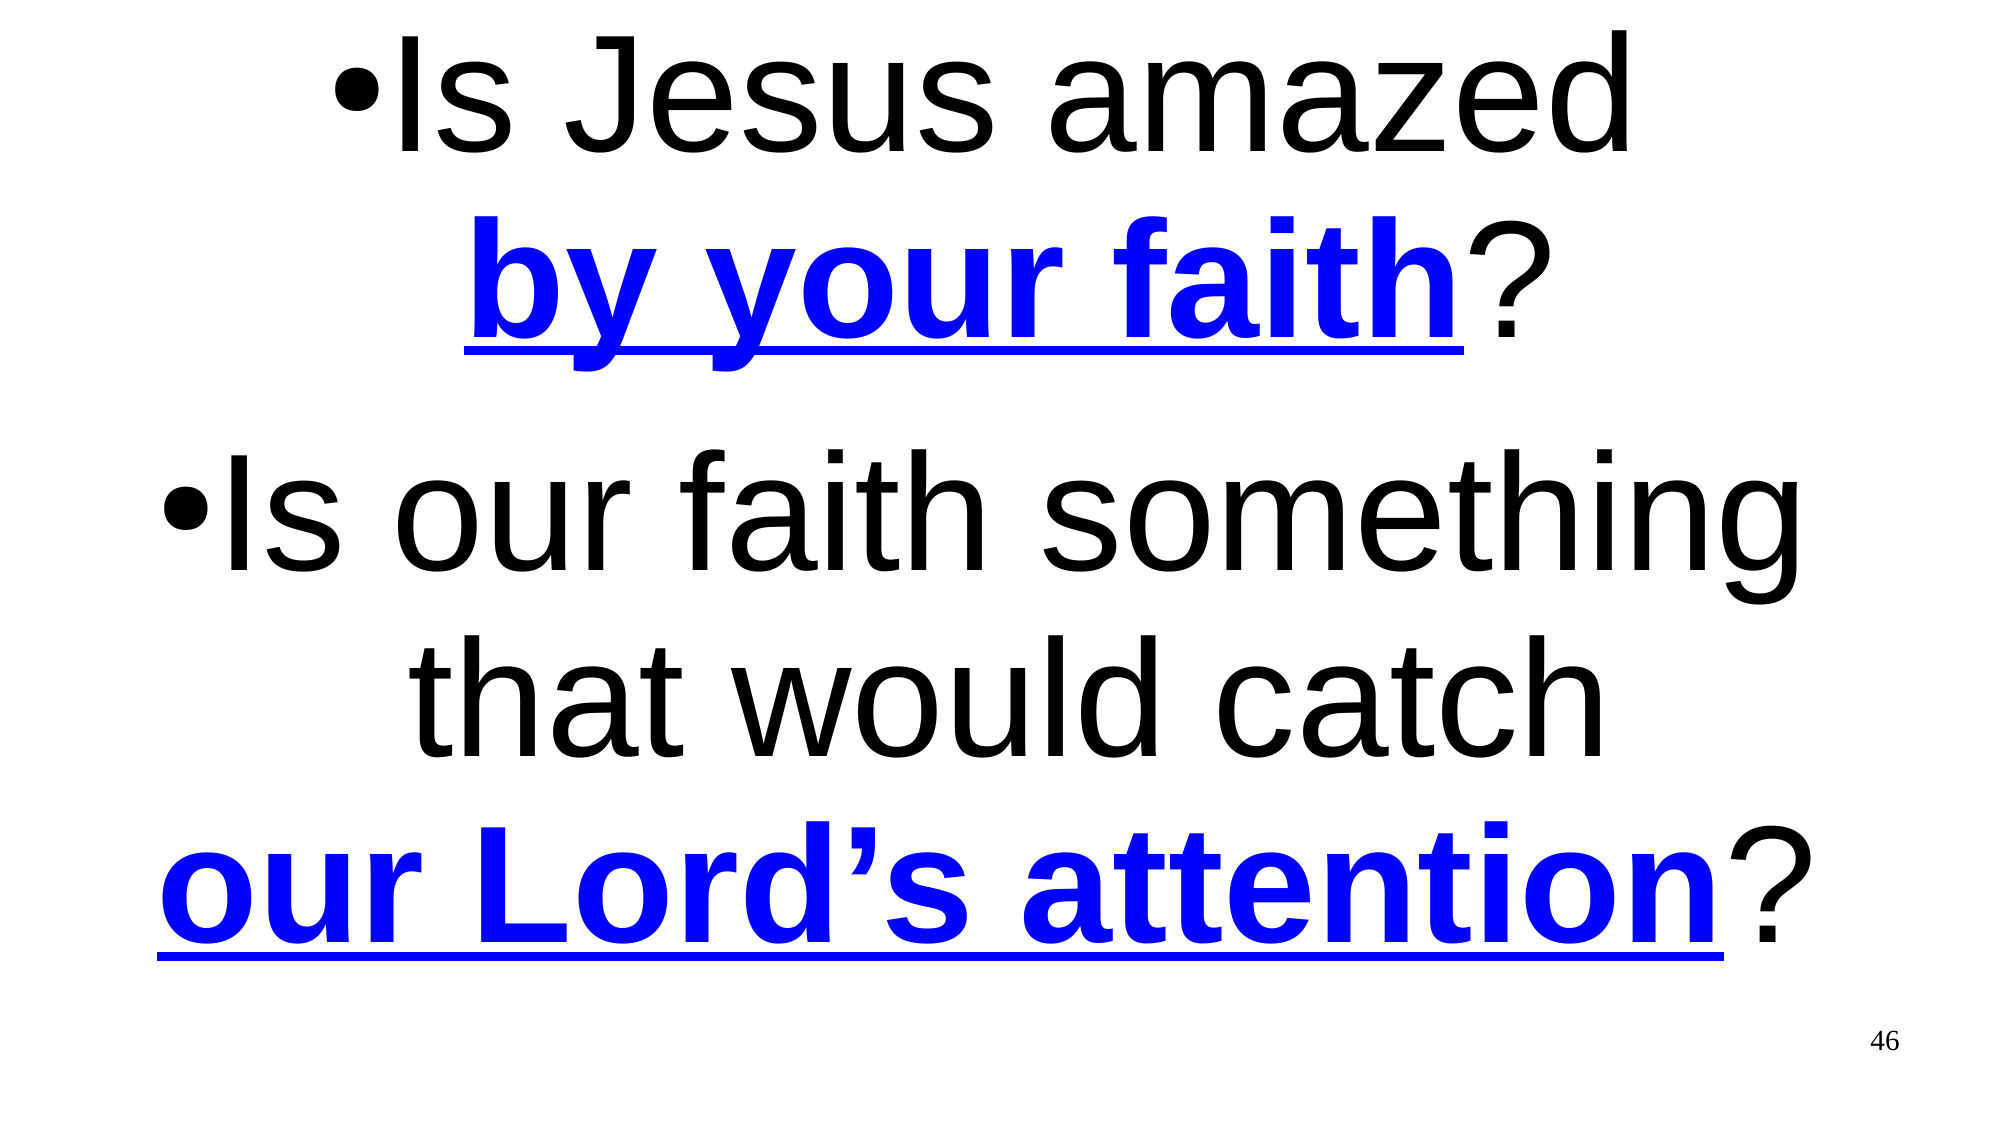

# Is Jesus amazed by your faith?
Is our faith something
that would catch
our Lord’s attention?
46